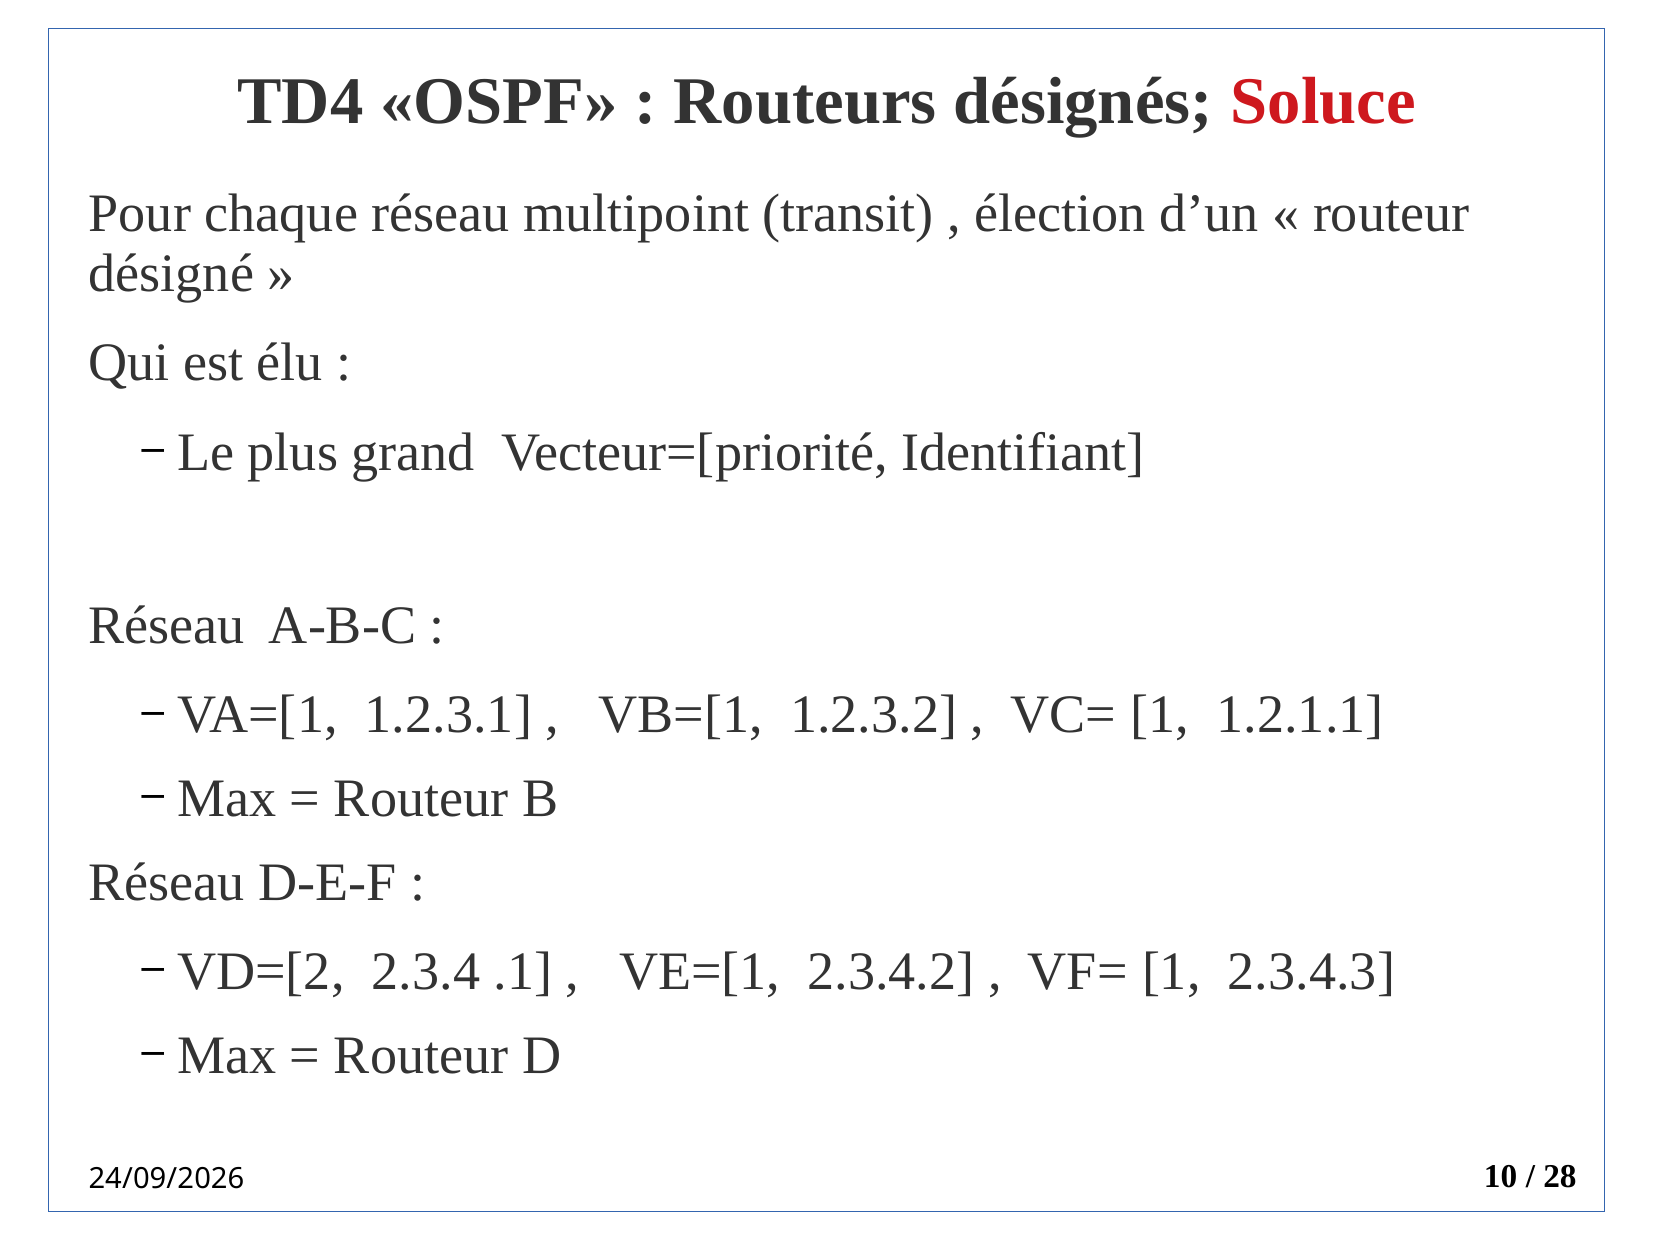

# TD4 «OSPF» : Routeurs désignés; Soluce
Pour chaque réseau multipoint (transit) , élection d’un « routeur désigné »
Qui est élu :
Le plus grand Vecteur=[priorité, Identifiant]
Réseau A-B-C :
VA=[1, 1.2.3.1] , VB=[1, 1.2.3.2] , VC= [1, 1.2.1.1]
Max = Routeur B
Réseau D-E-F :
VD=[2, 2.3.4 .1] , VE=[1, 2.3.4.2] , VF= [1, 2.3.4.3]
Max = Routeur D
10